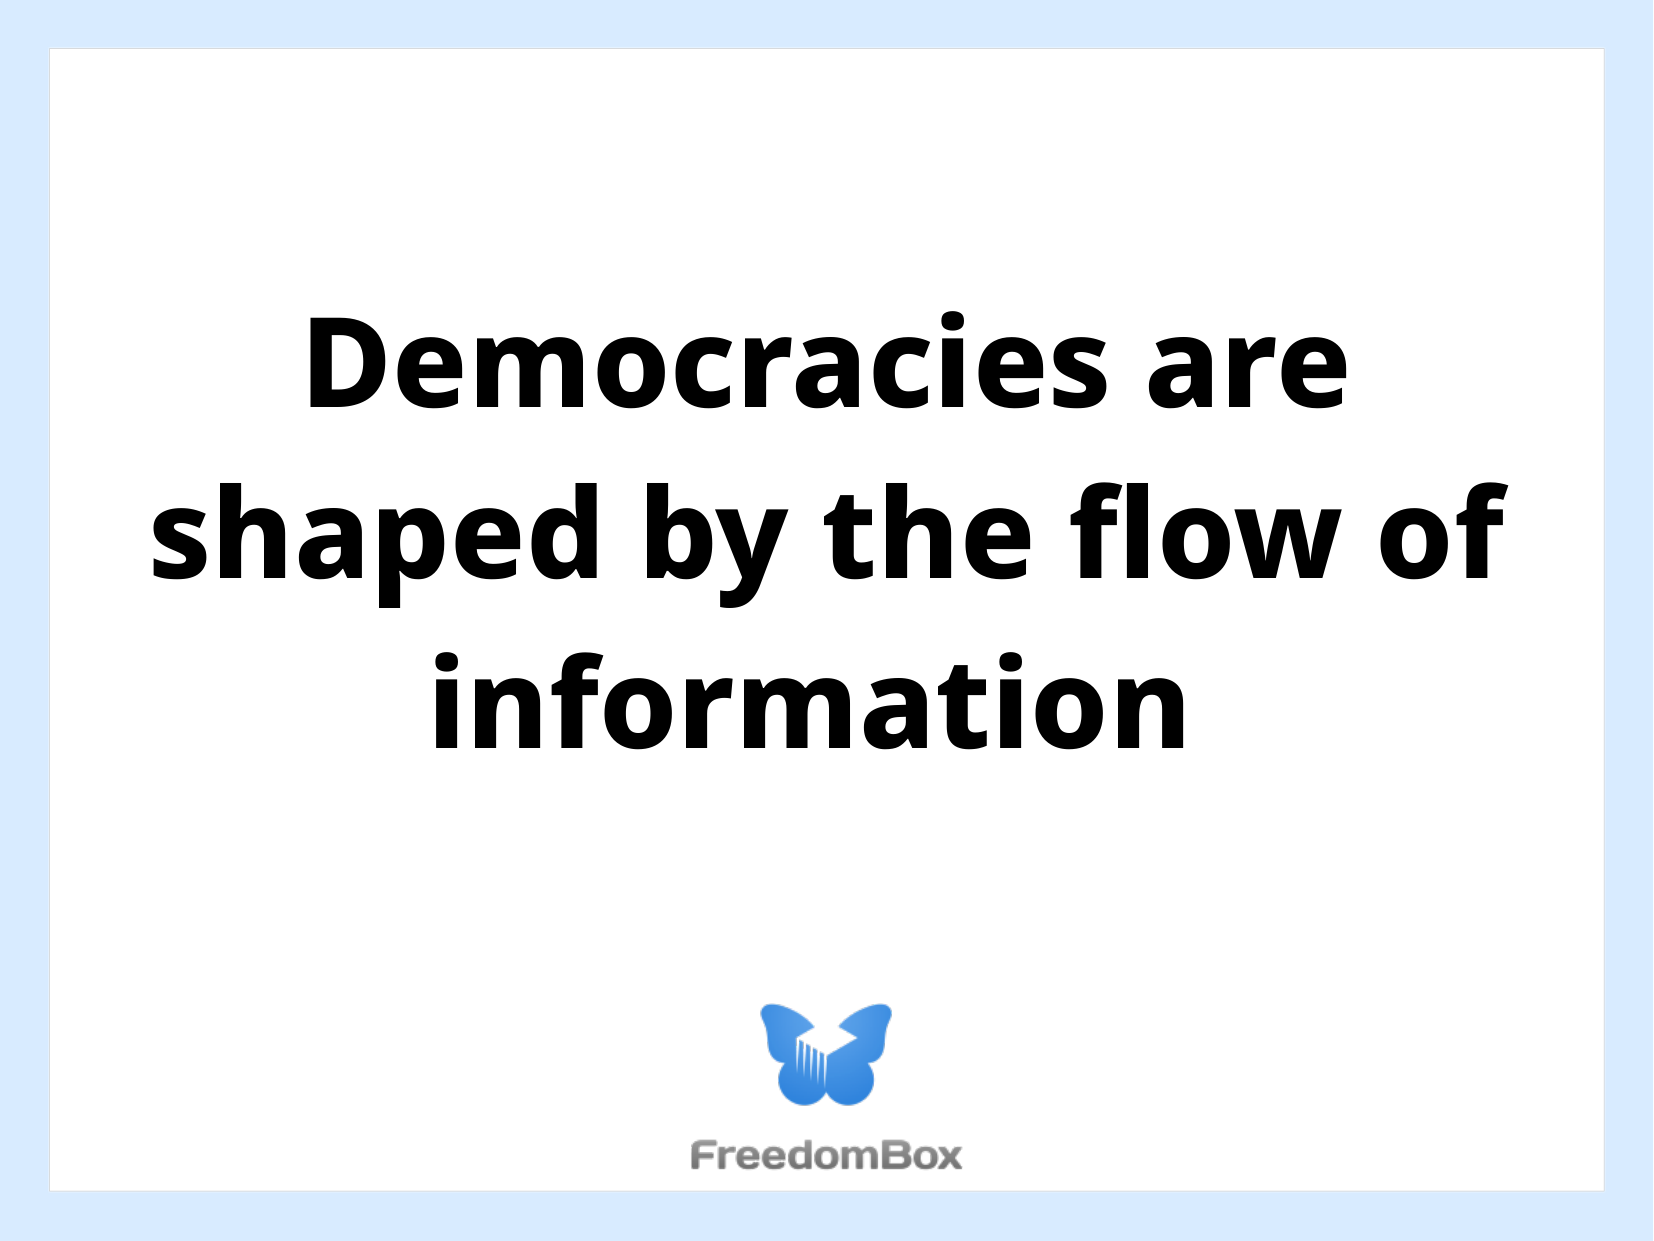

# Democracies are shaped by the flow of information